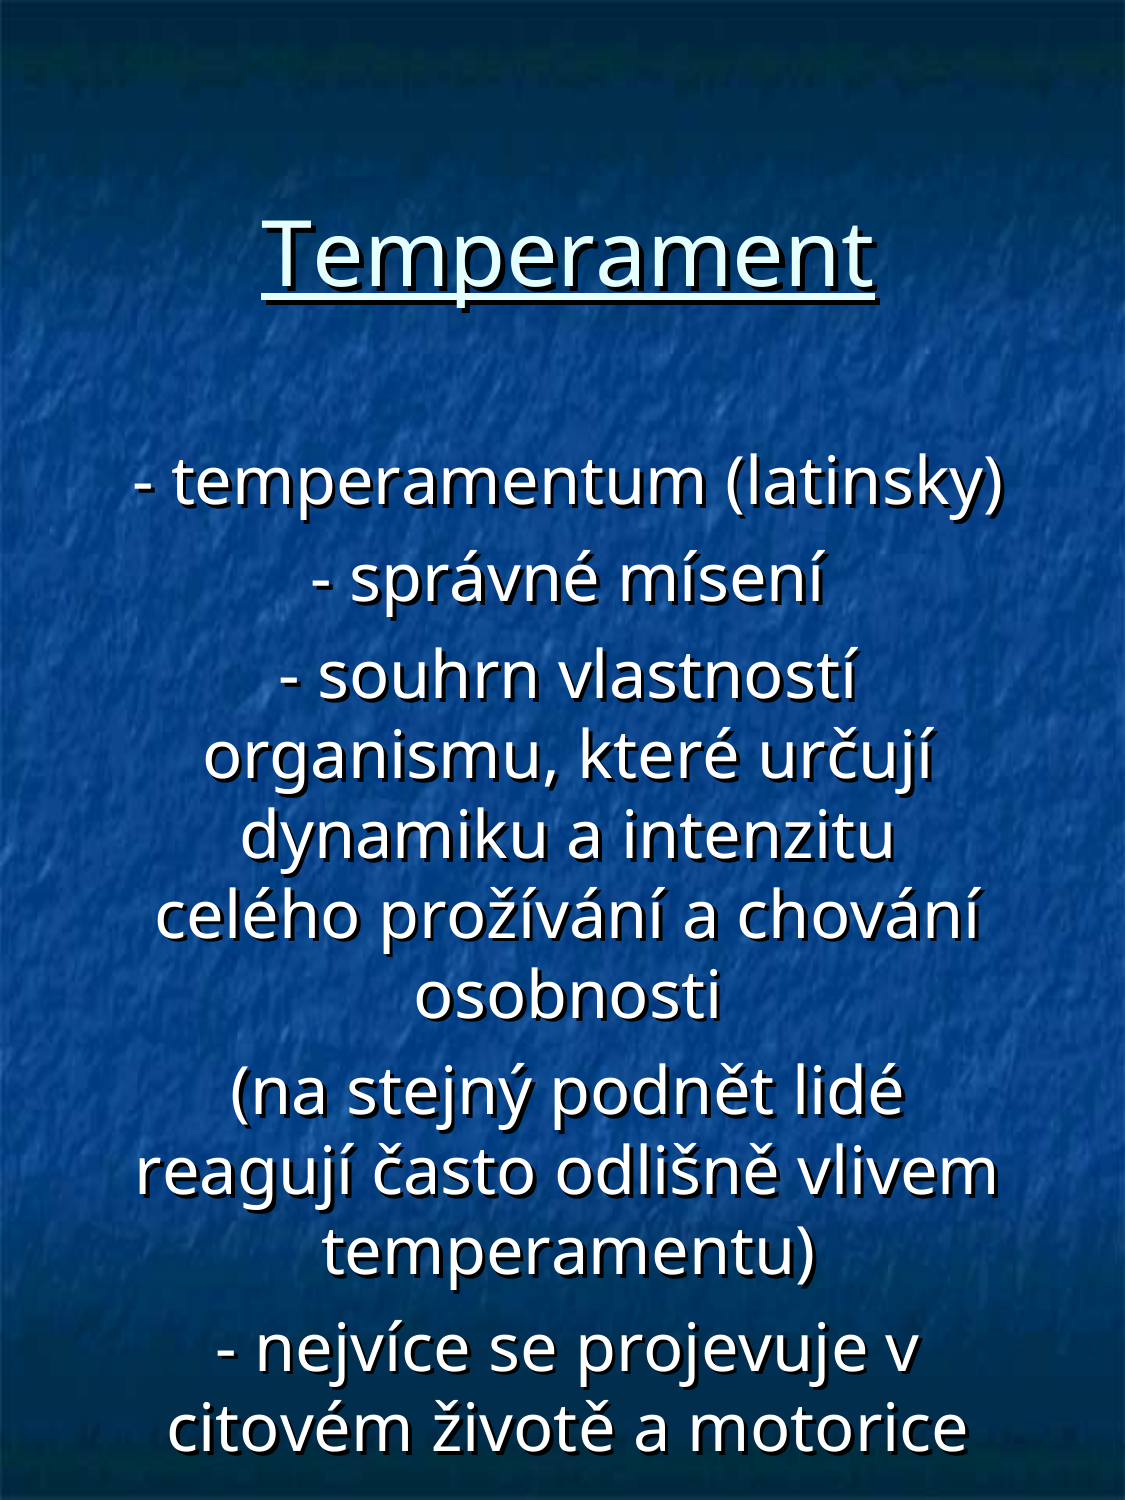

# Temperament
- temperamentum (latinsky)
- správné mísení
- souhrn vlastností organismu, které určují dynamiku a intenzitu celého prožívání a chování osobnosti
(na stejný podnět lidé reagují často odlišně vlivem temperamentu)
- nejvíce se projevuje v citovém životě a motorice